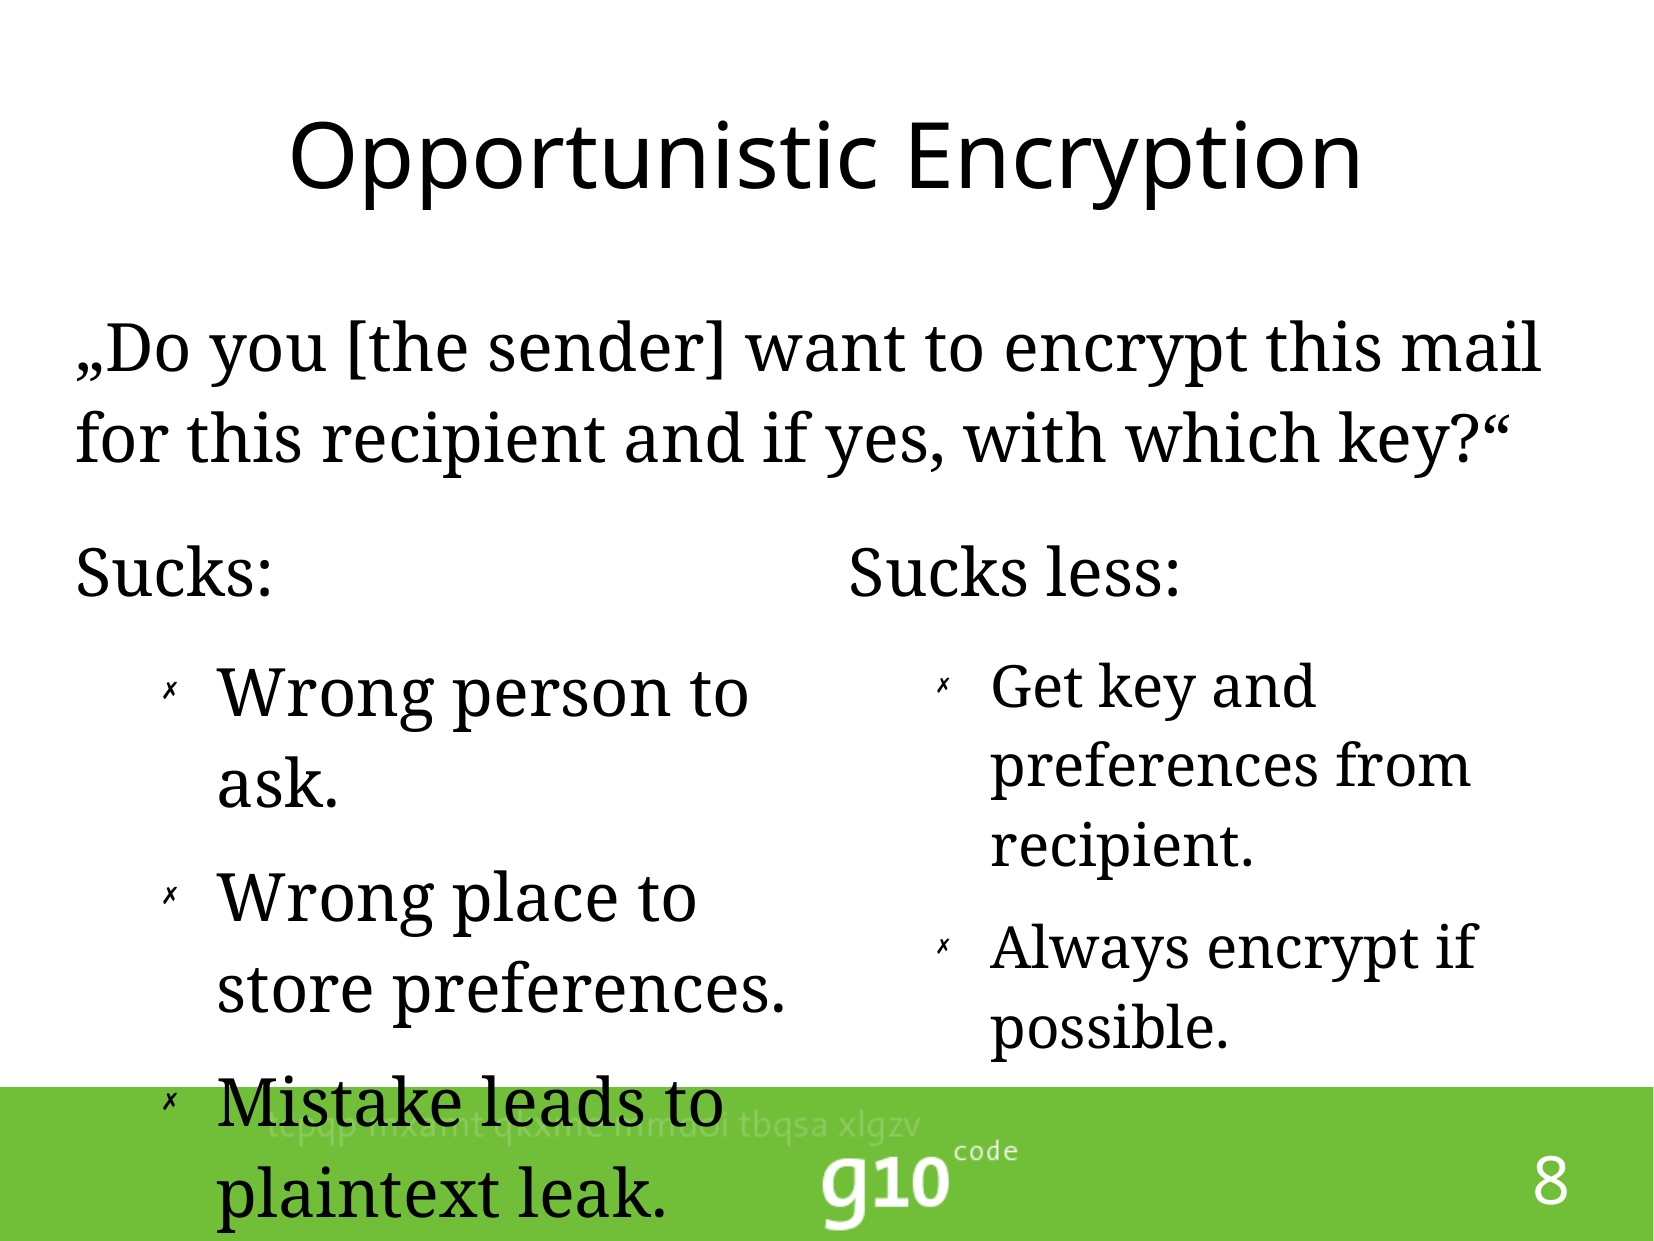

# Opportunistic Encryption
„Do you [the sender] want to encrypt this mail for this recipient and if yes, with which key?“
Sucks:
Wrong person to ask.
Wrong place to store preferences.
Mistake leads to plaintext leak.
Sucks less:
Get key and preferences from recipient.
Always encrypt if possible.
8